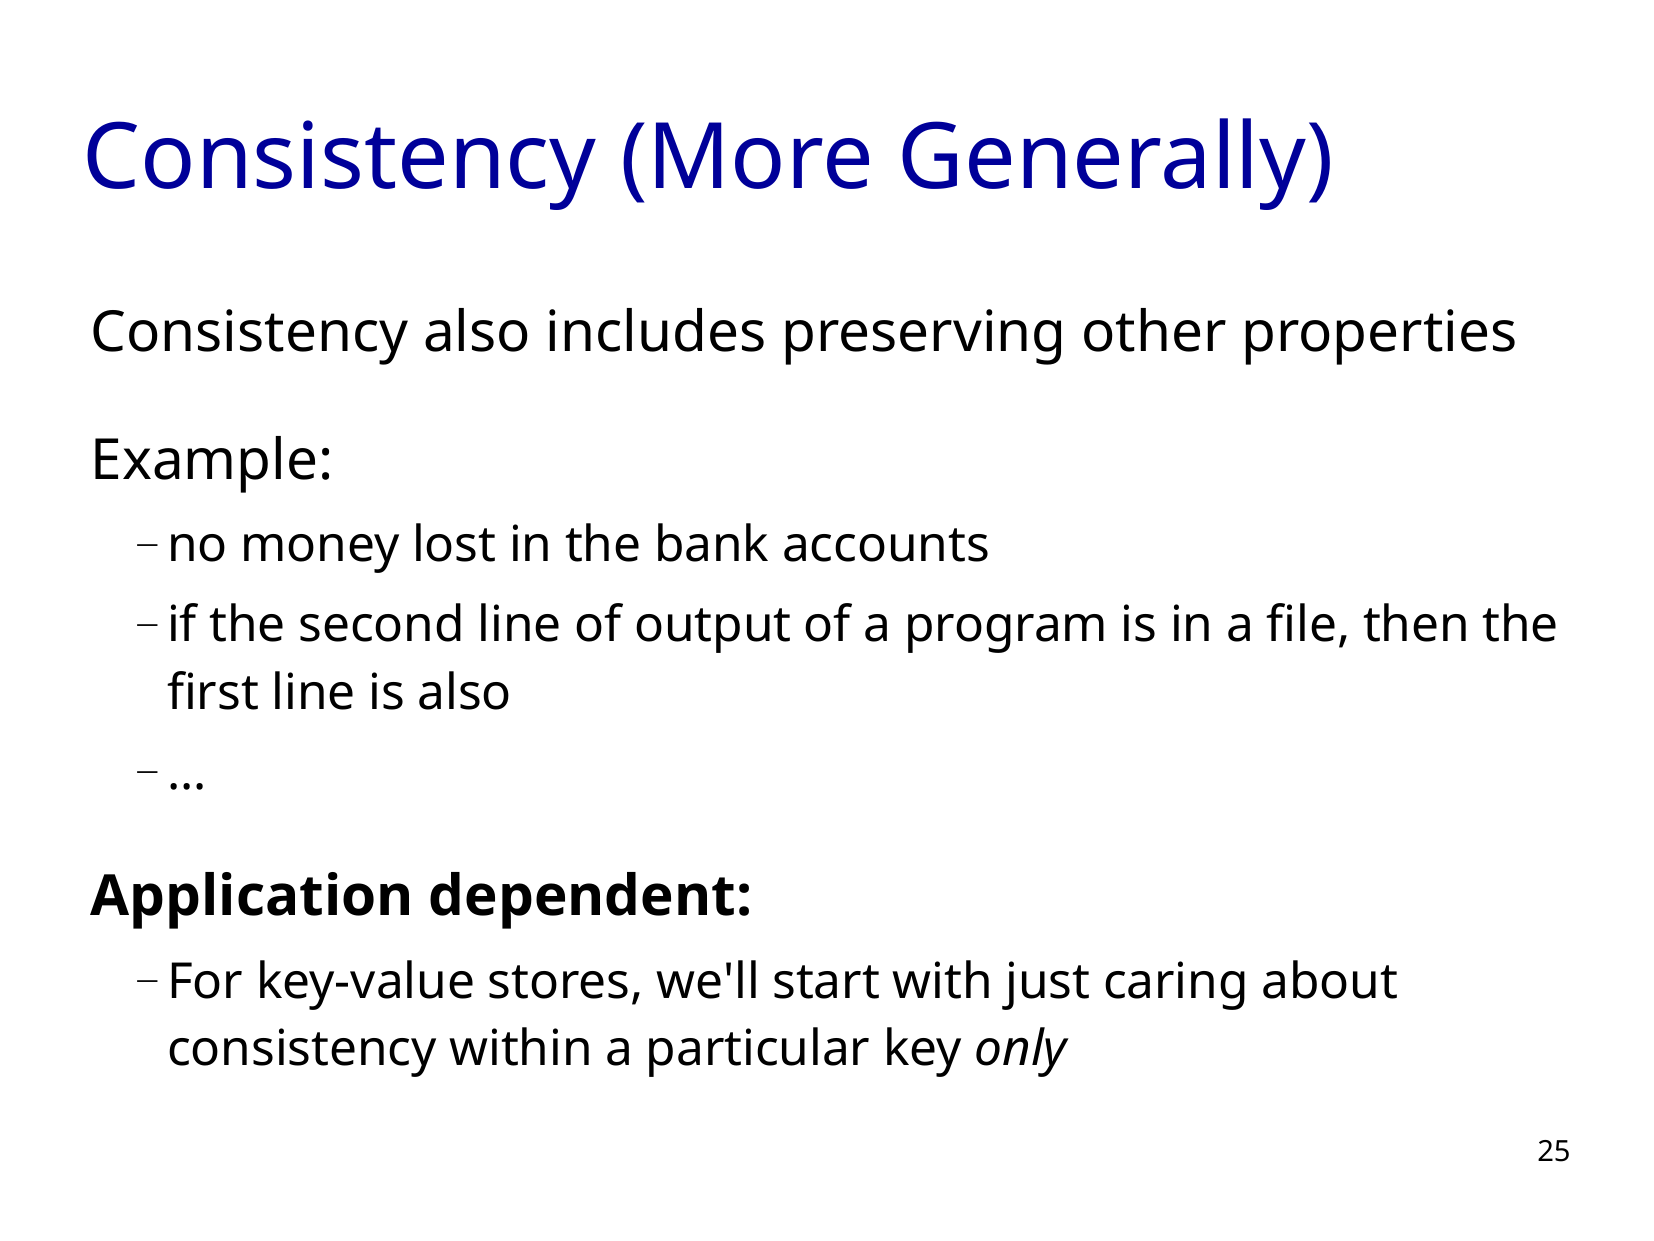

# Consistency (More Generally)
Consistency also includes preserving other properties
Example:
no money lost in the bank accounts
if the second line of output of a program is in a file, then the first line is also
…
Application dependent:
For key-value stores, we'll start with just caring about consistency within a particular key only
25